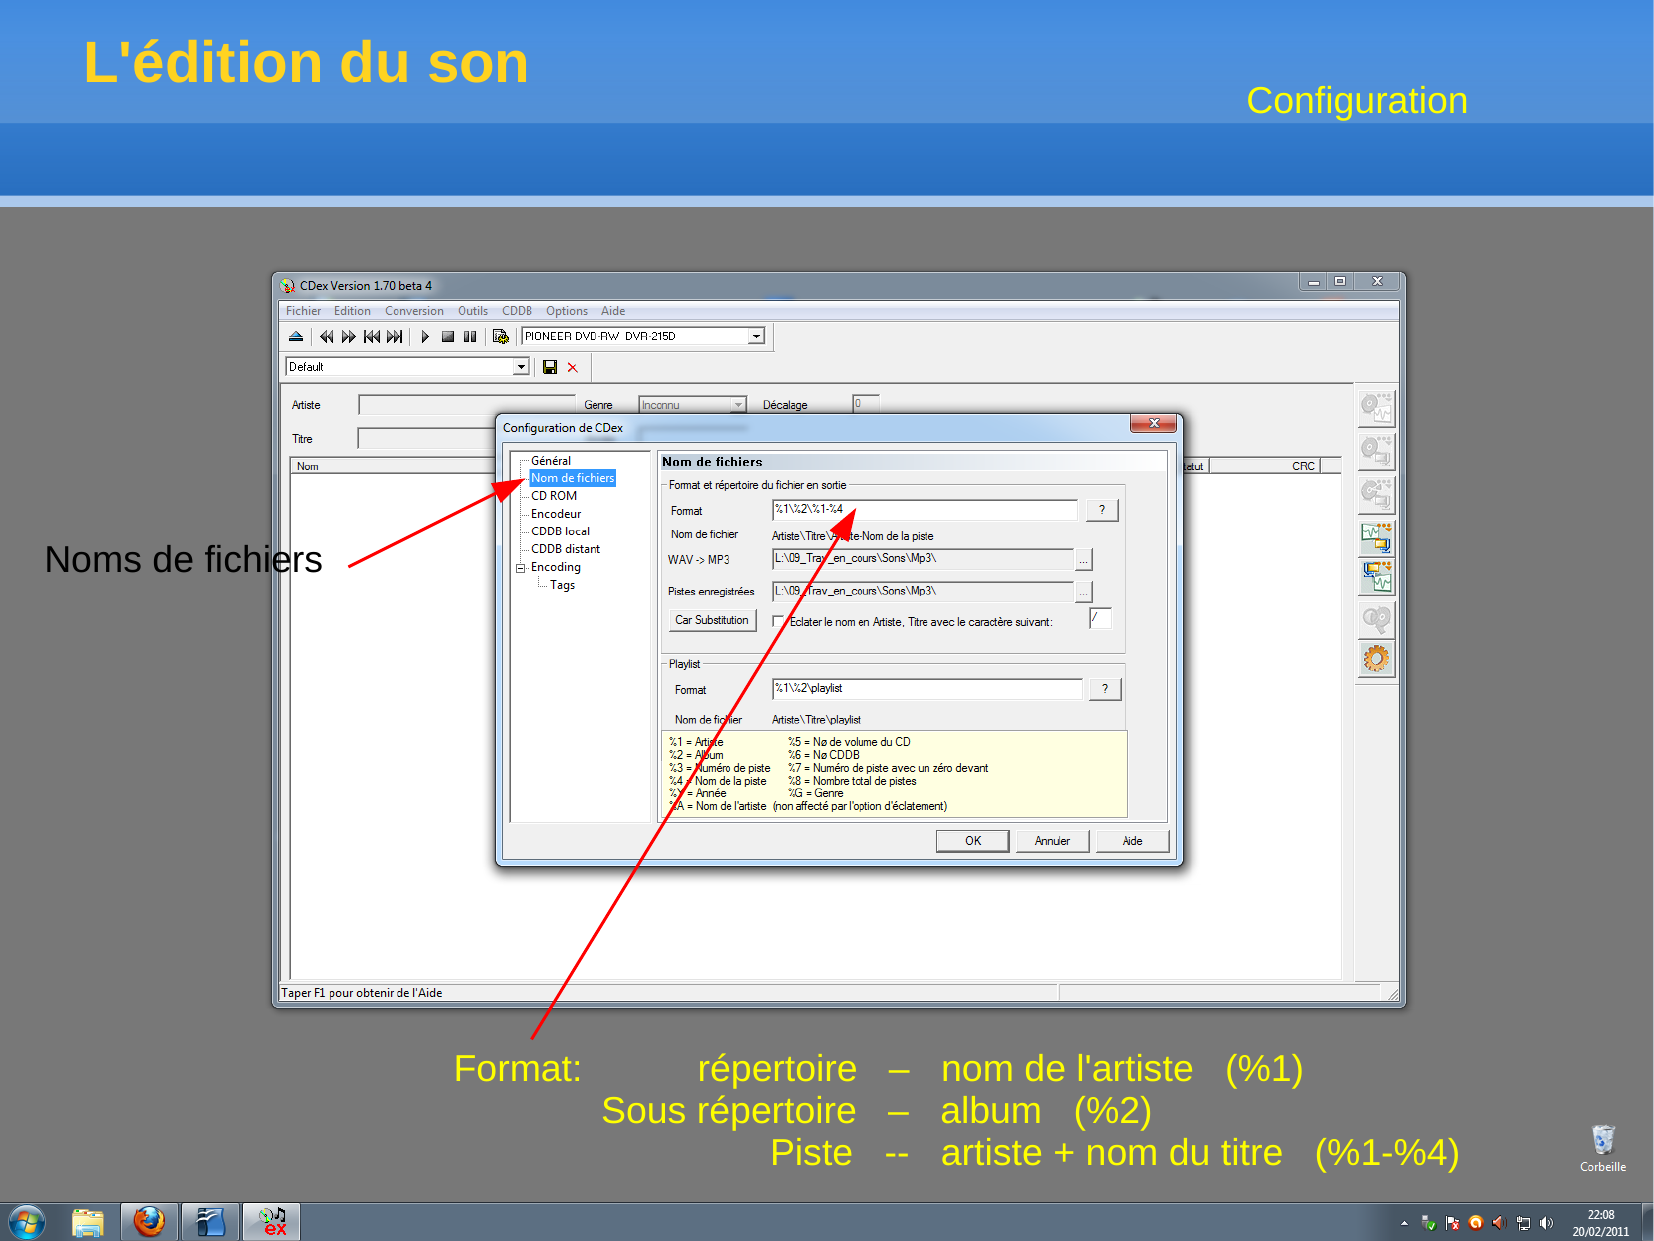

L'édition du son
 Configuration
#
Noms de fichiers
Format: répertoire – nom de l'artiste (%1)
		Sous répertoire – album (%2)
		 		 Piste -- artiste + nom du titre (%1-%4)